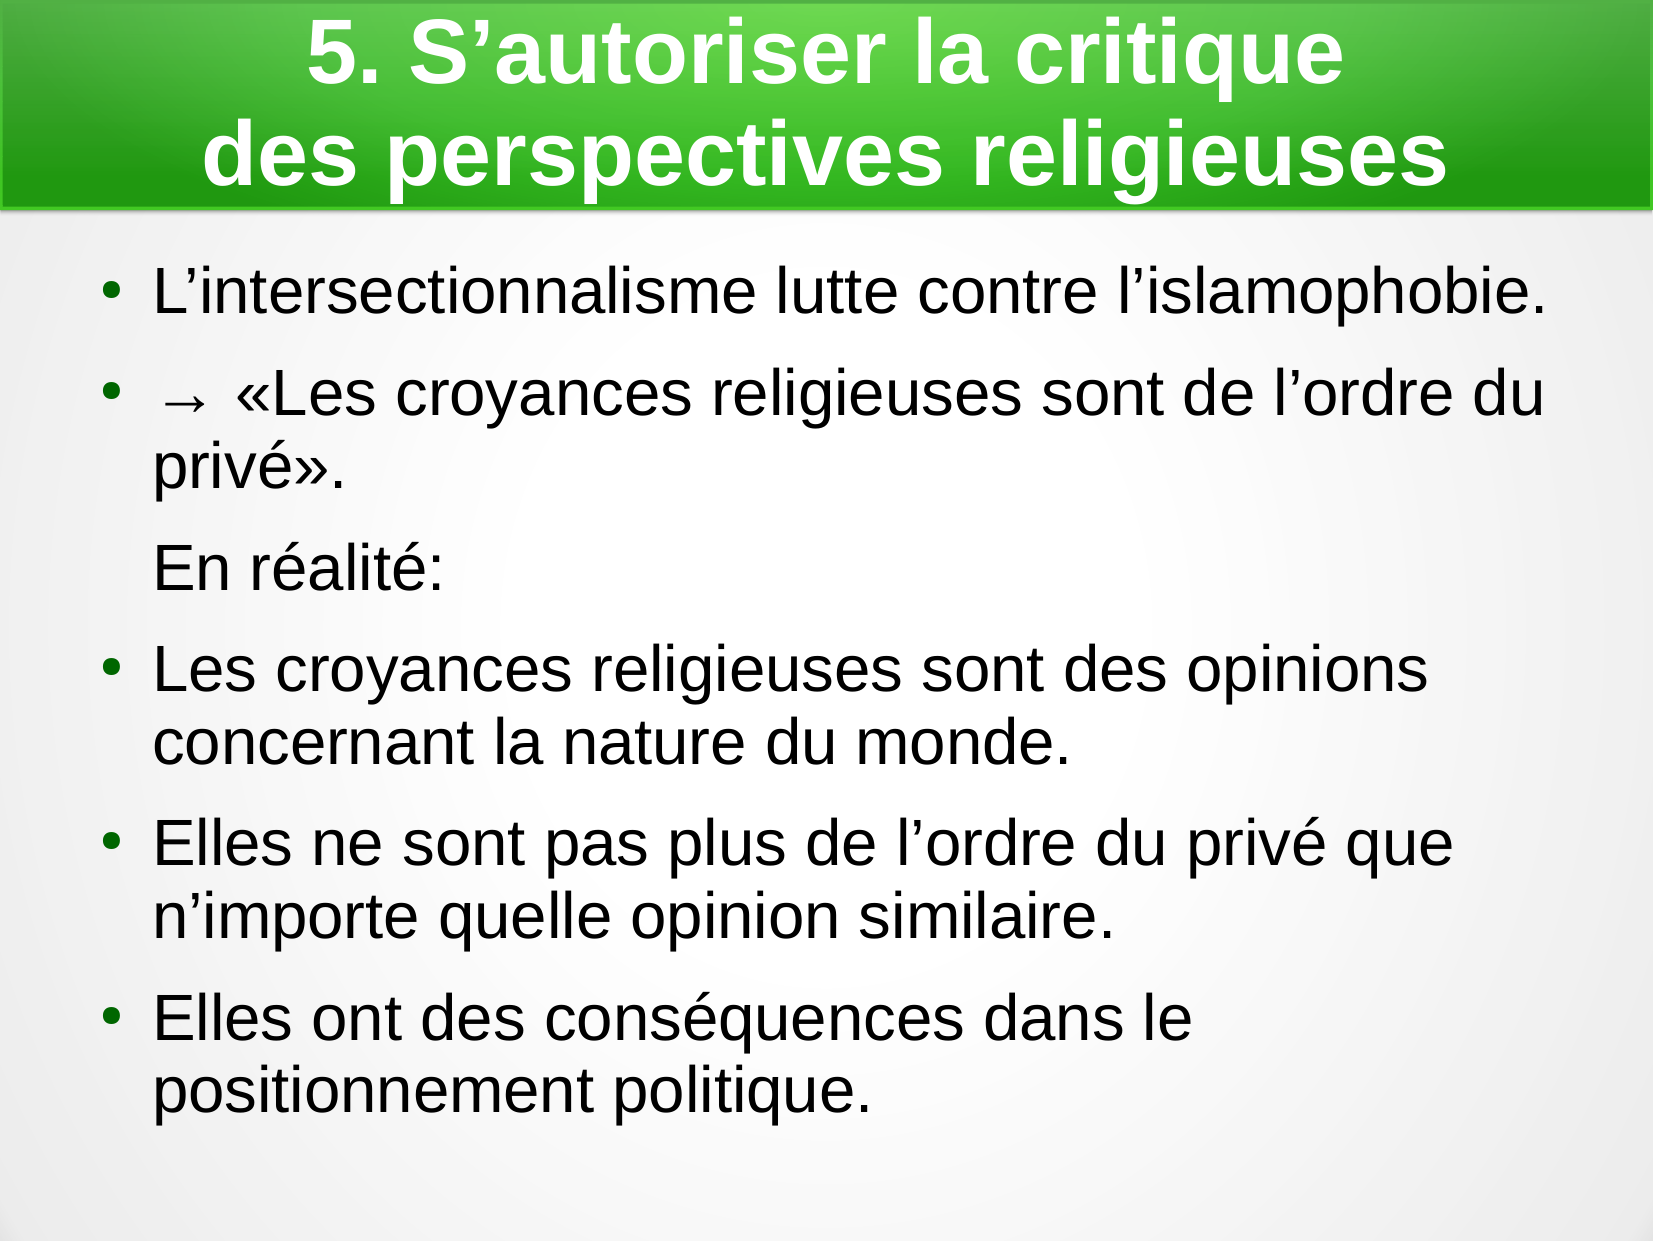

# 5. S’autoriser la critique des perspectives religieuses
L’intersectionnalisme lutte contre l’islamophobie.
→ «Les croyances religieuses sont de l’ordre du privé».
En réalité:
Les croyances religieuses sont des opinions concernant la nature du monde.
Elles ne sont pas plus de l’ordre du privé que n’importe quelle opinion similaire.
Elles ont des conséquences dans le positionnement politique.